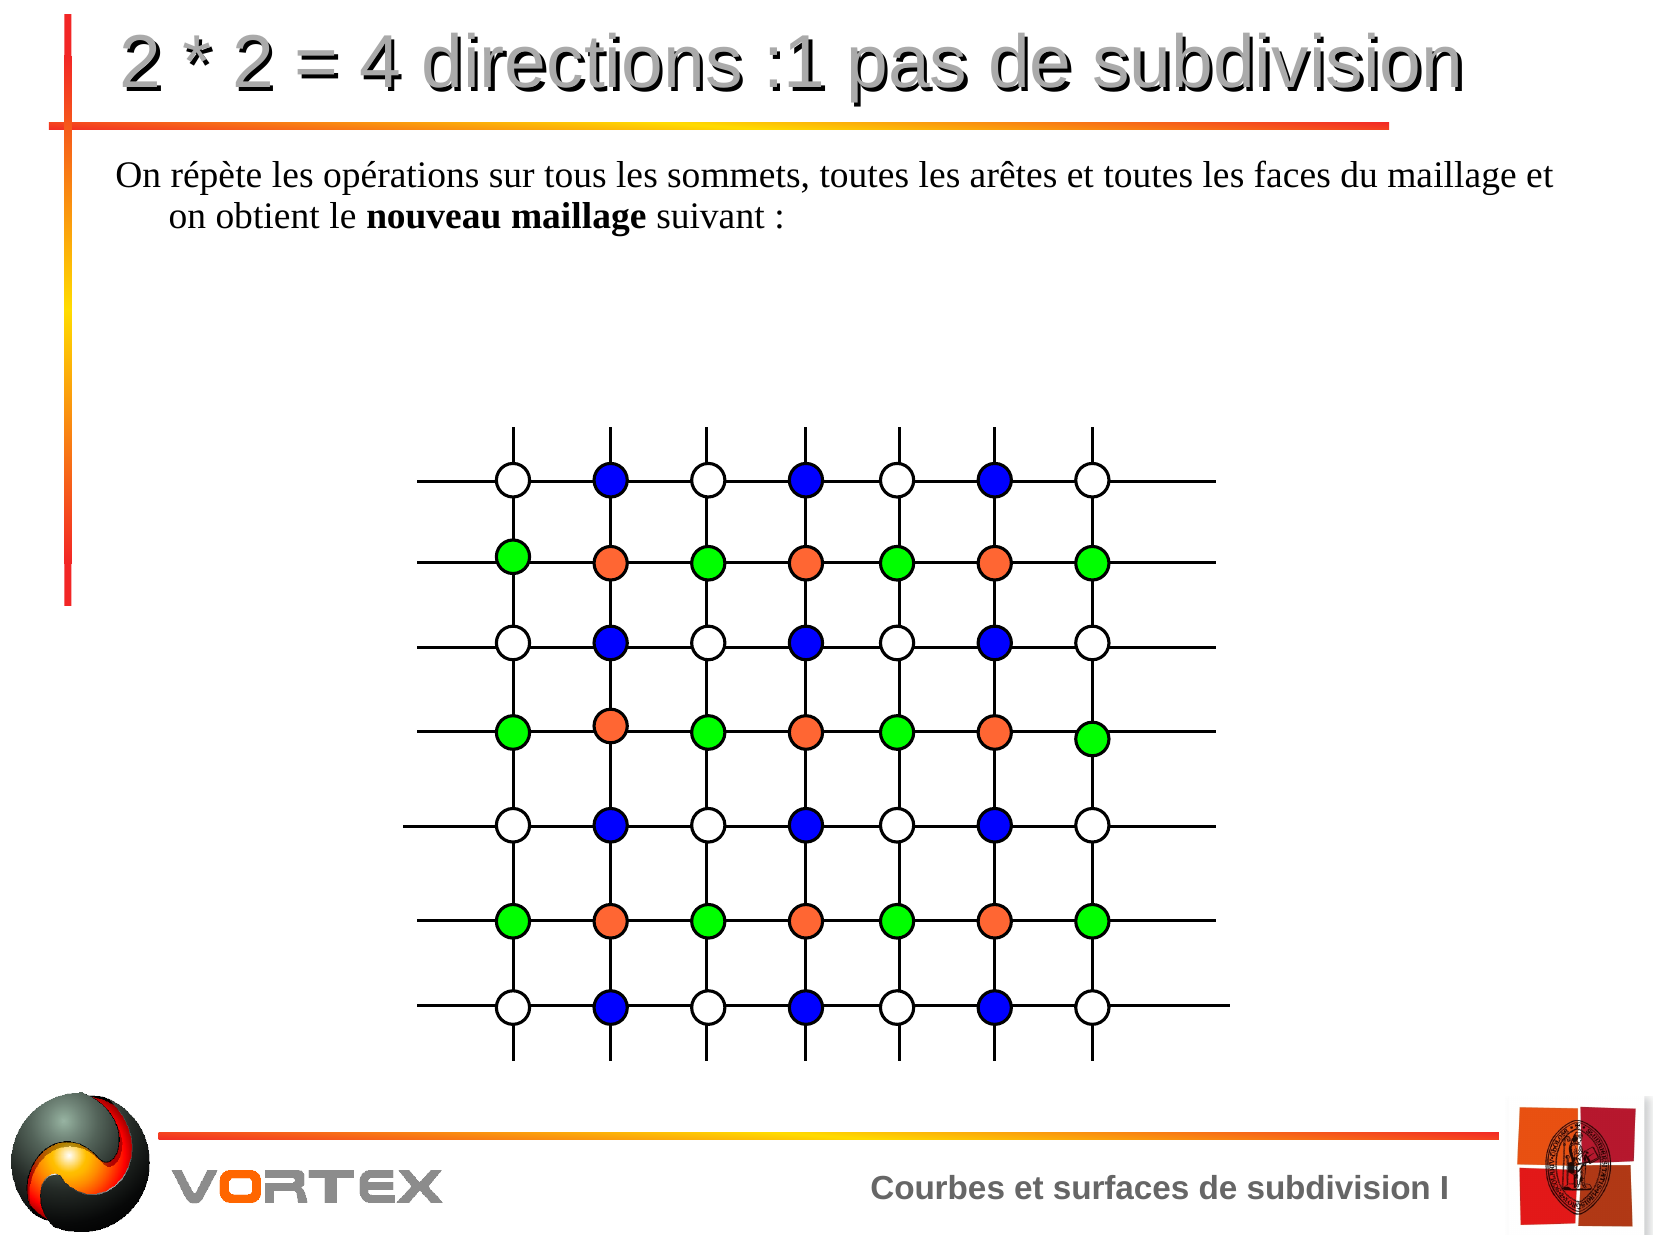

# 2 * 2 = 4 directions :1 pas de subdivision
On répète les opérations sur tous les sommets, toutes les arêtes et toutes les faces du maillage et on obtient le nouveau maillage suivant :